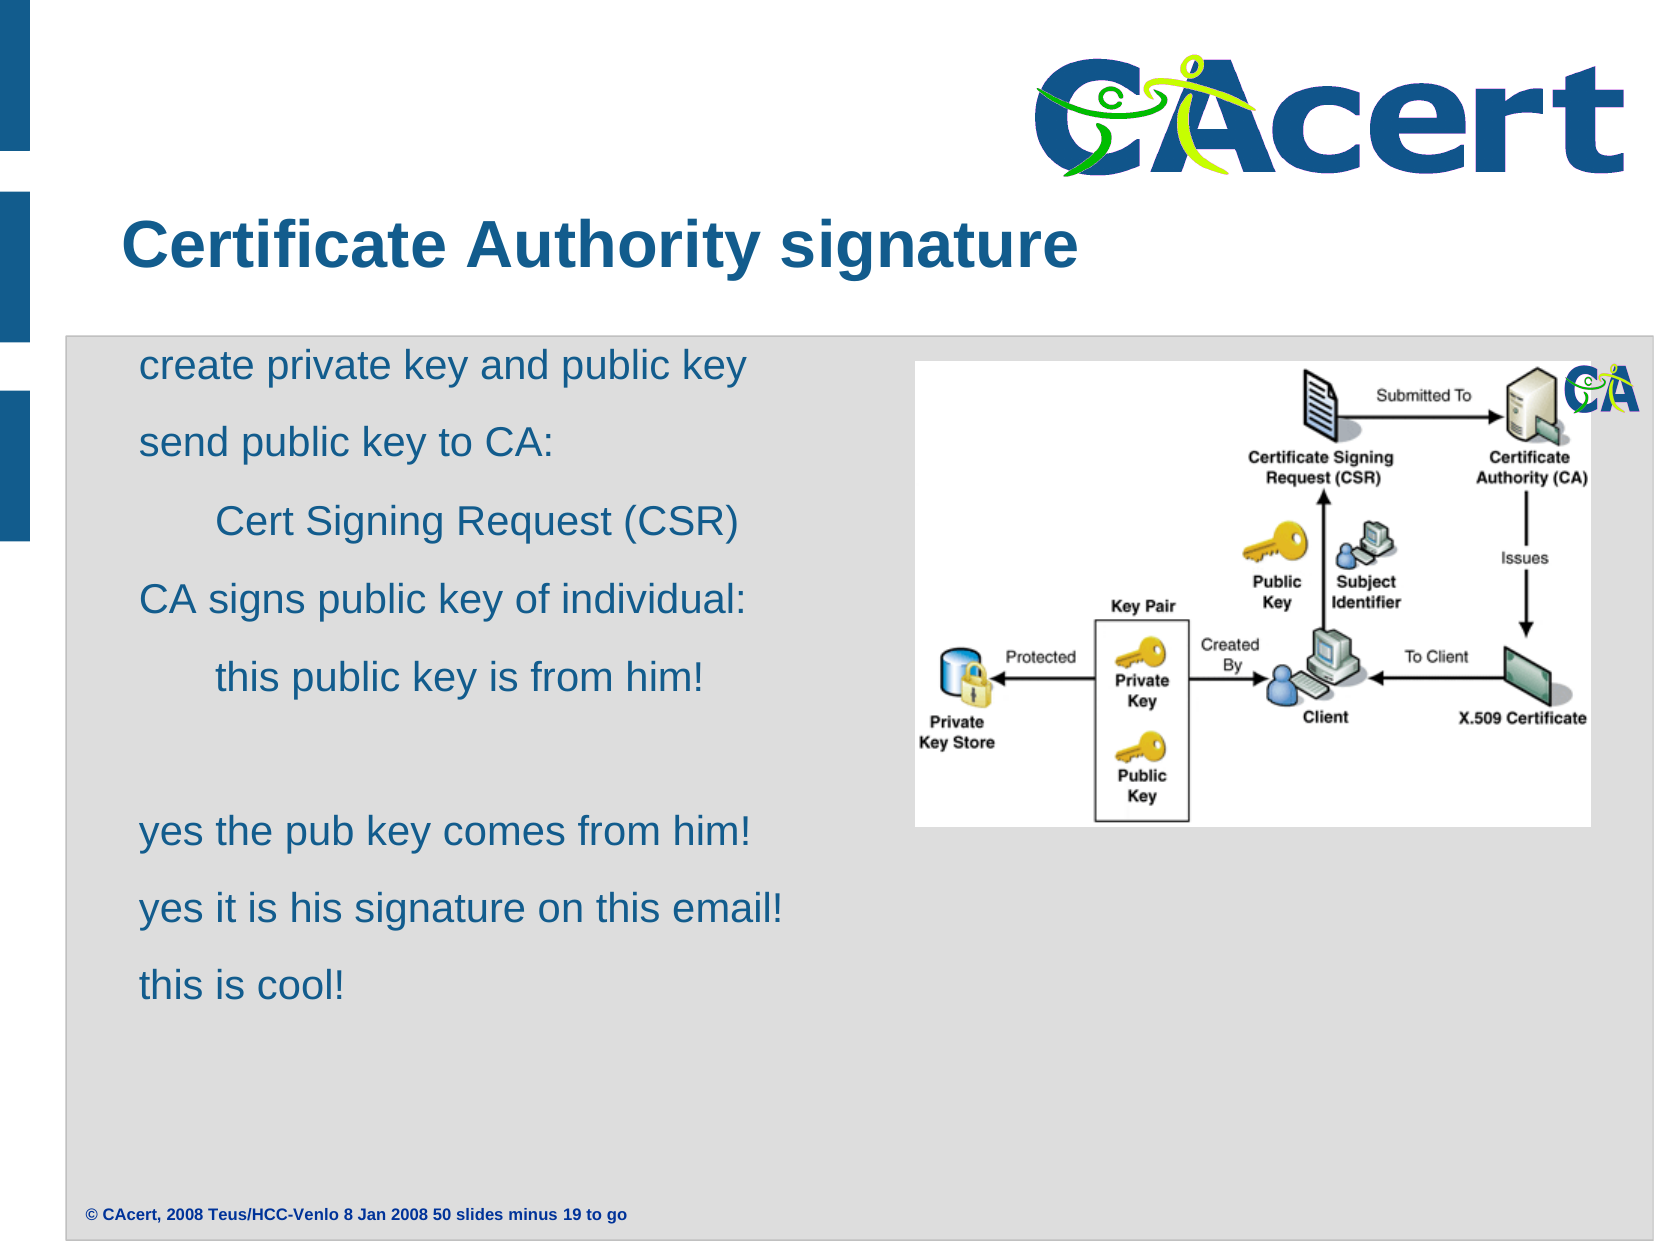

# Certificate Authority signature
create private key and public key
send public key to CA:
Cert Signing Request (CSR)‏
CA signs public key of individual:
this public key is from him!
yes the pub key comes from him!
yes it is his signature on this email!
this is cool!